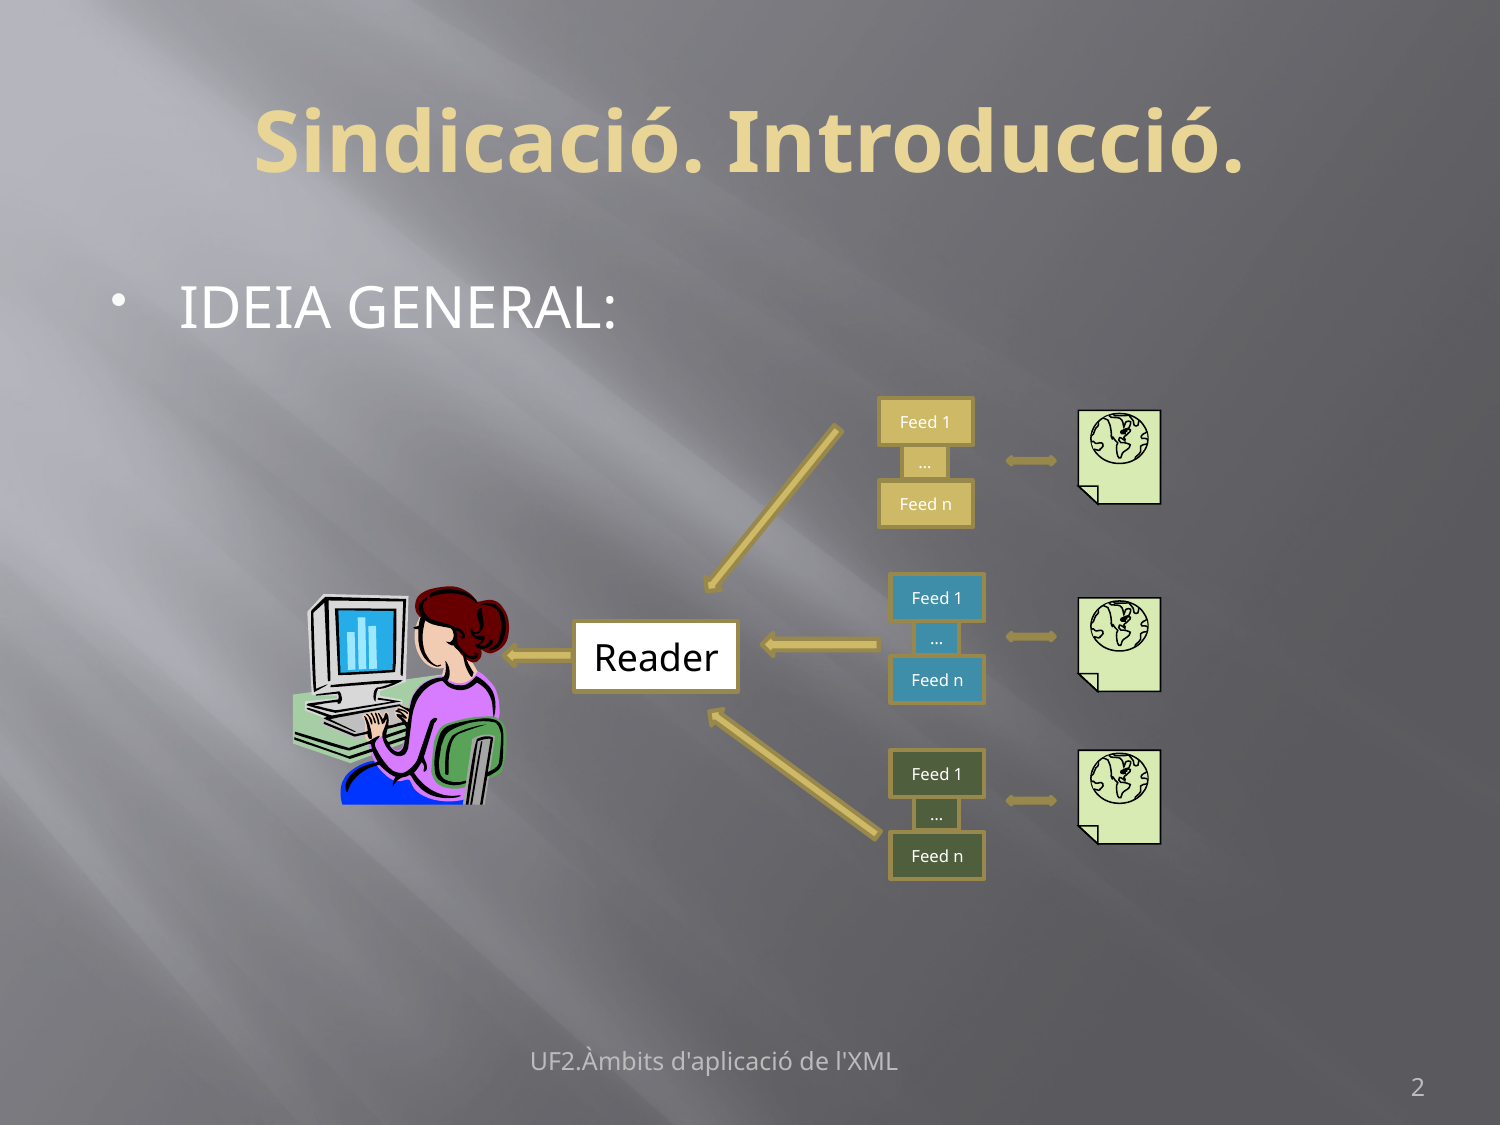

# Sindicació. Introducció.
IDEIA GENERAL:
Feed 1
…
Feed n
Feed 1
…
Feed n
Reader
Feed 1
…
Feed n
UF2.Àmbits d'aplicació de l'XML